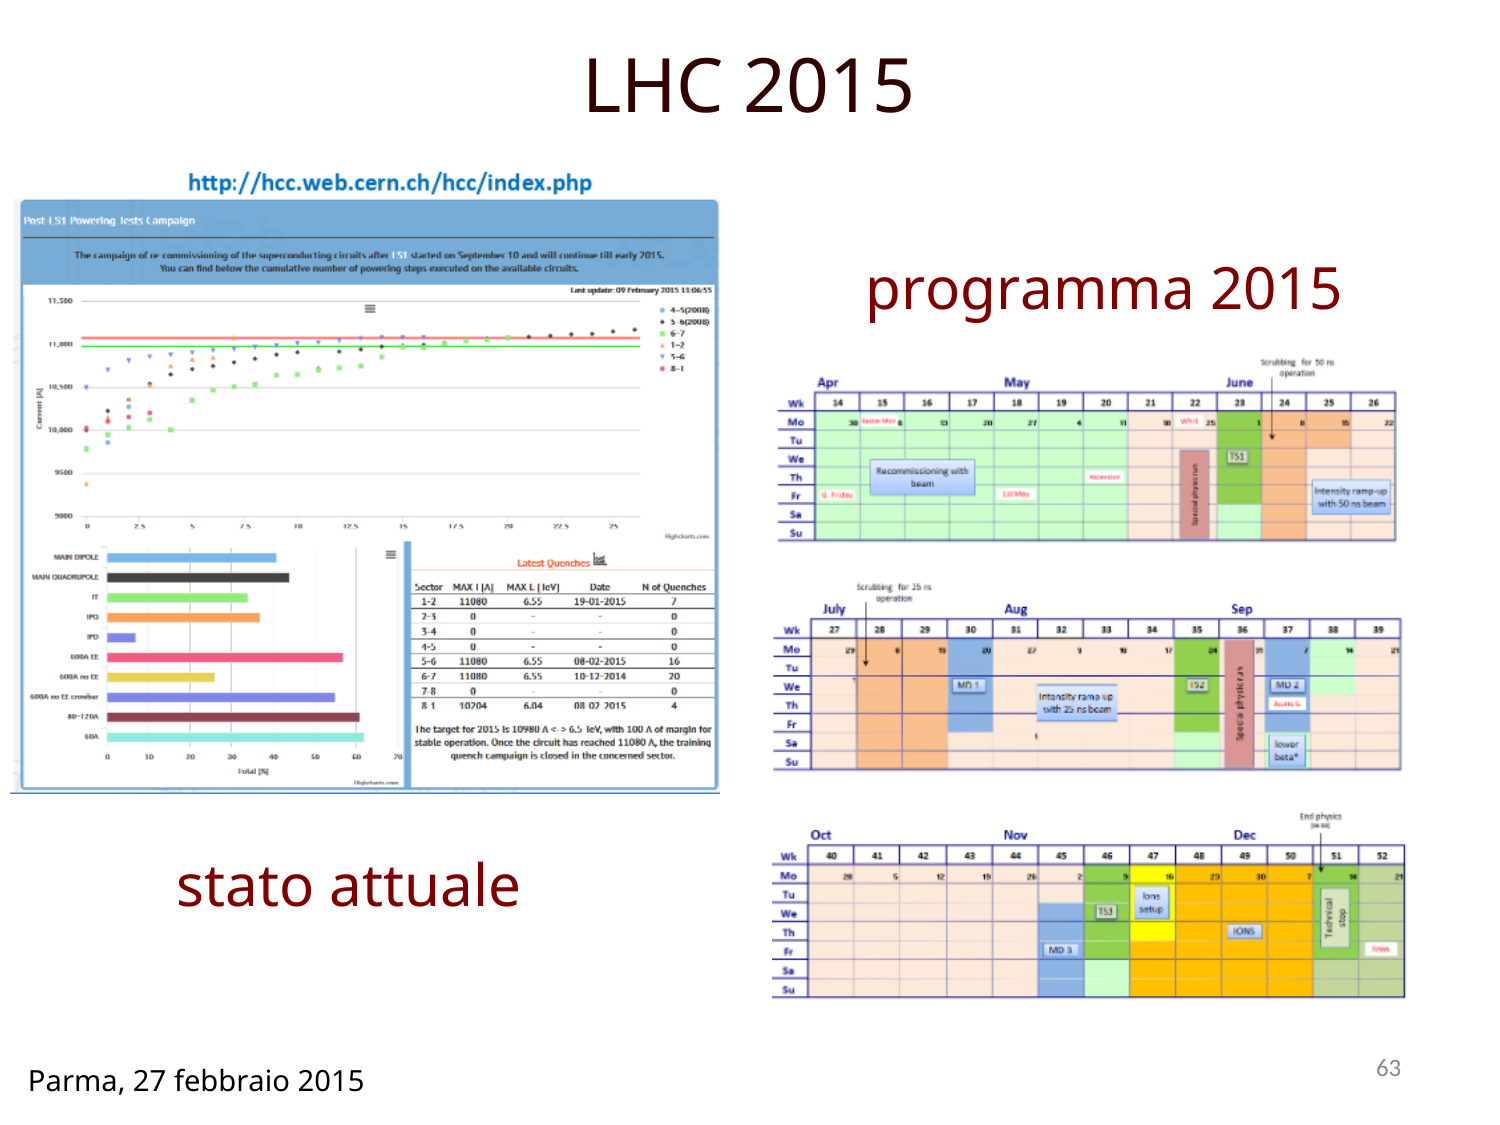

# LHC 2015
programma 2015
stato attuale
63